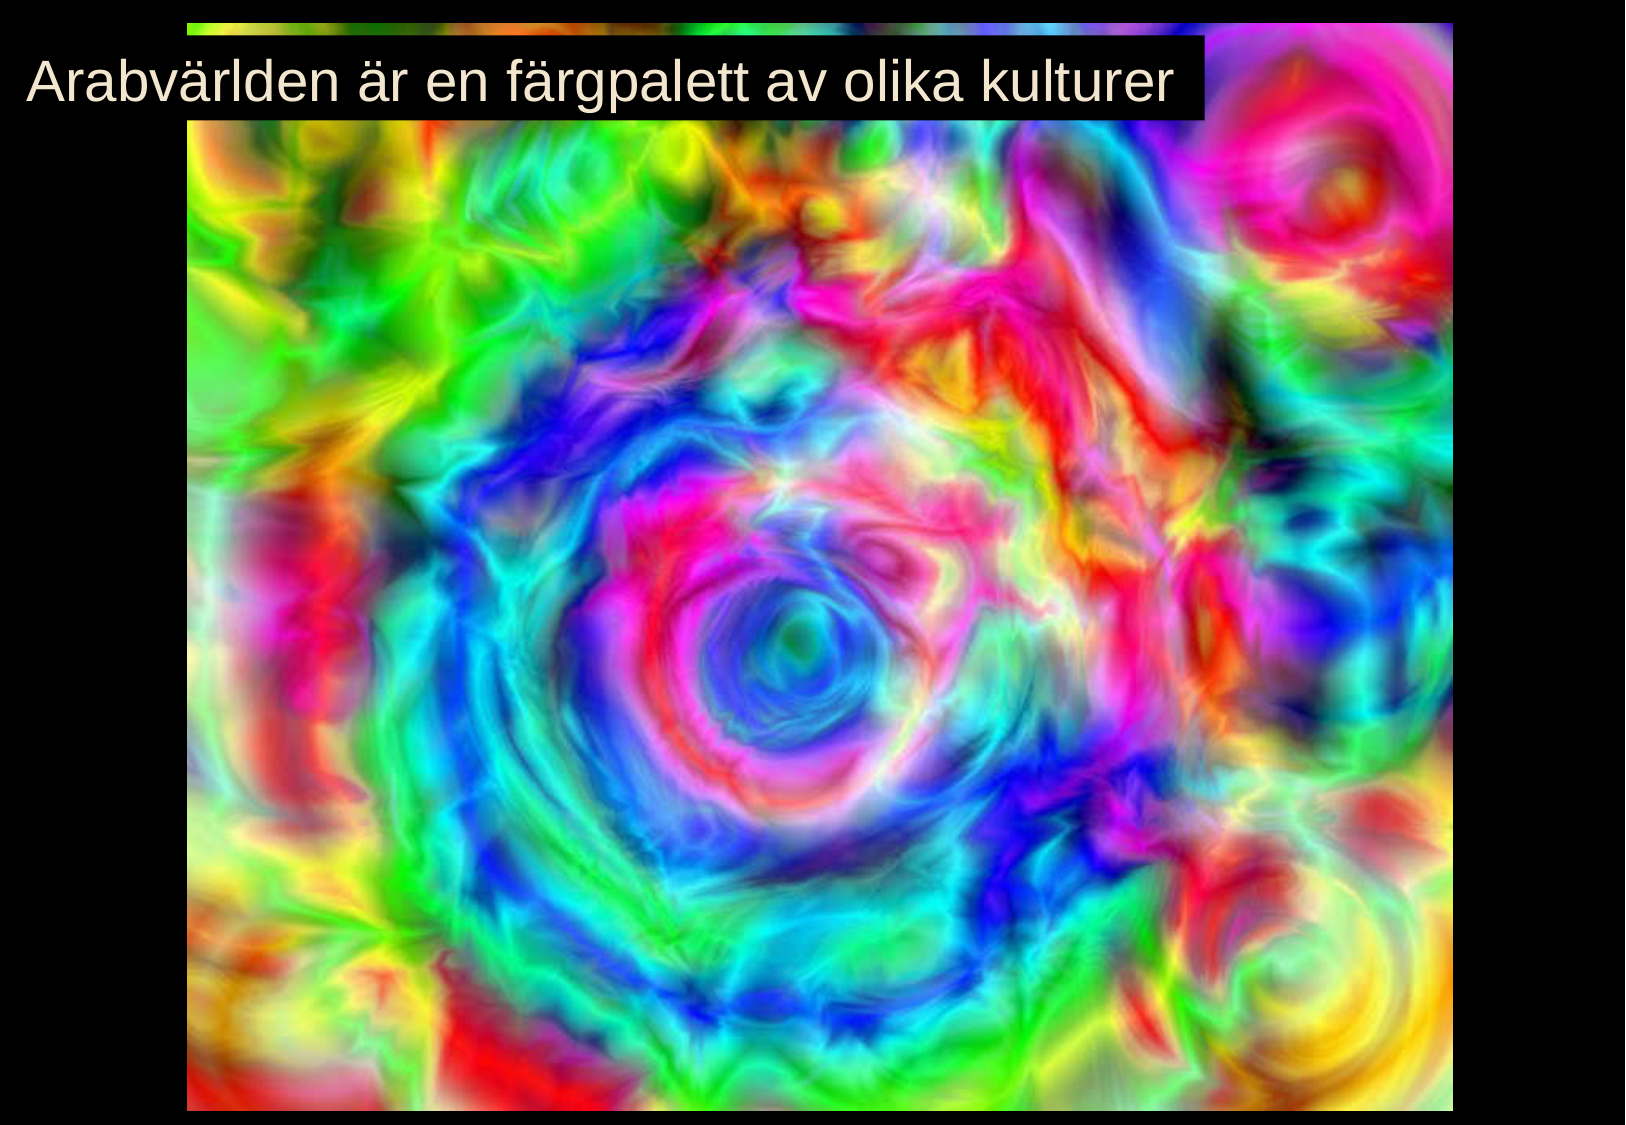

Arabvärlden är en färgpalett av olika kulturer